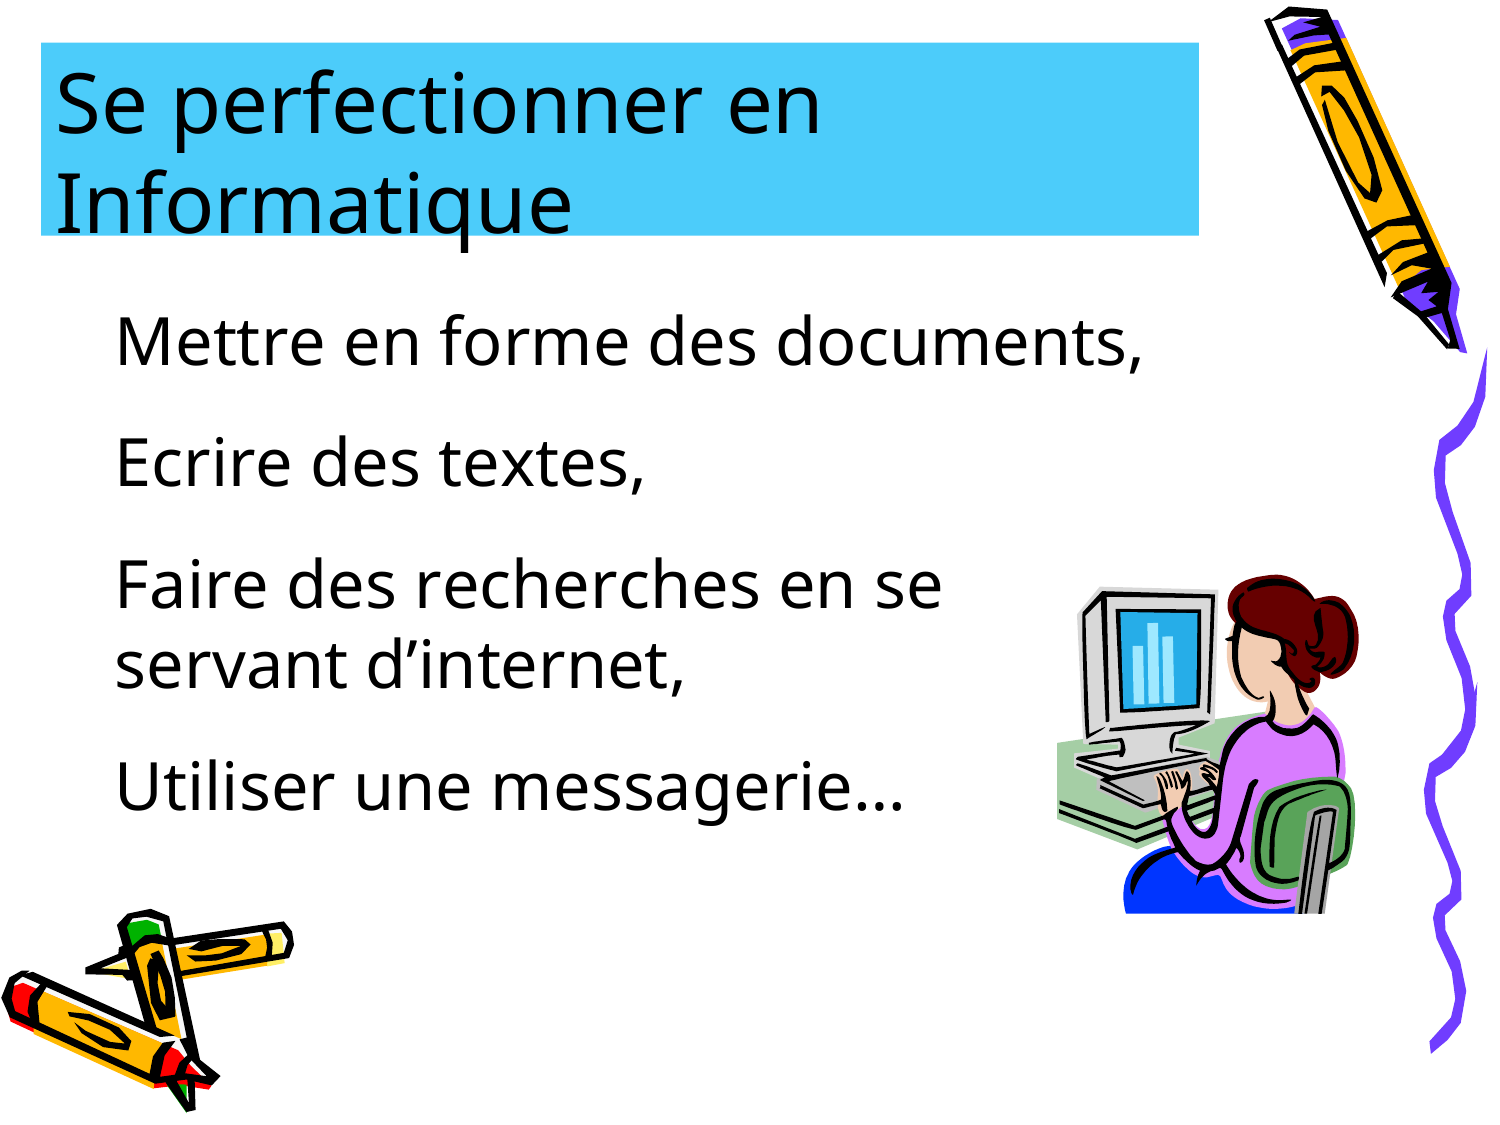

# Se perfectionner en Informatique
Mettre en forme des documents,
Ecrire des textes,
Faire des recherches en se servant d’internet,
Utiliser une messagerie…